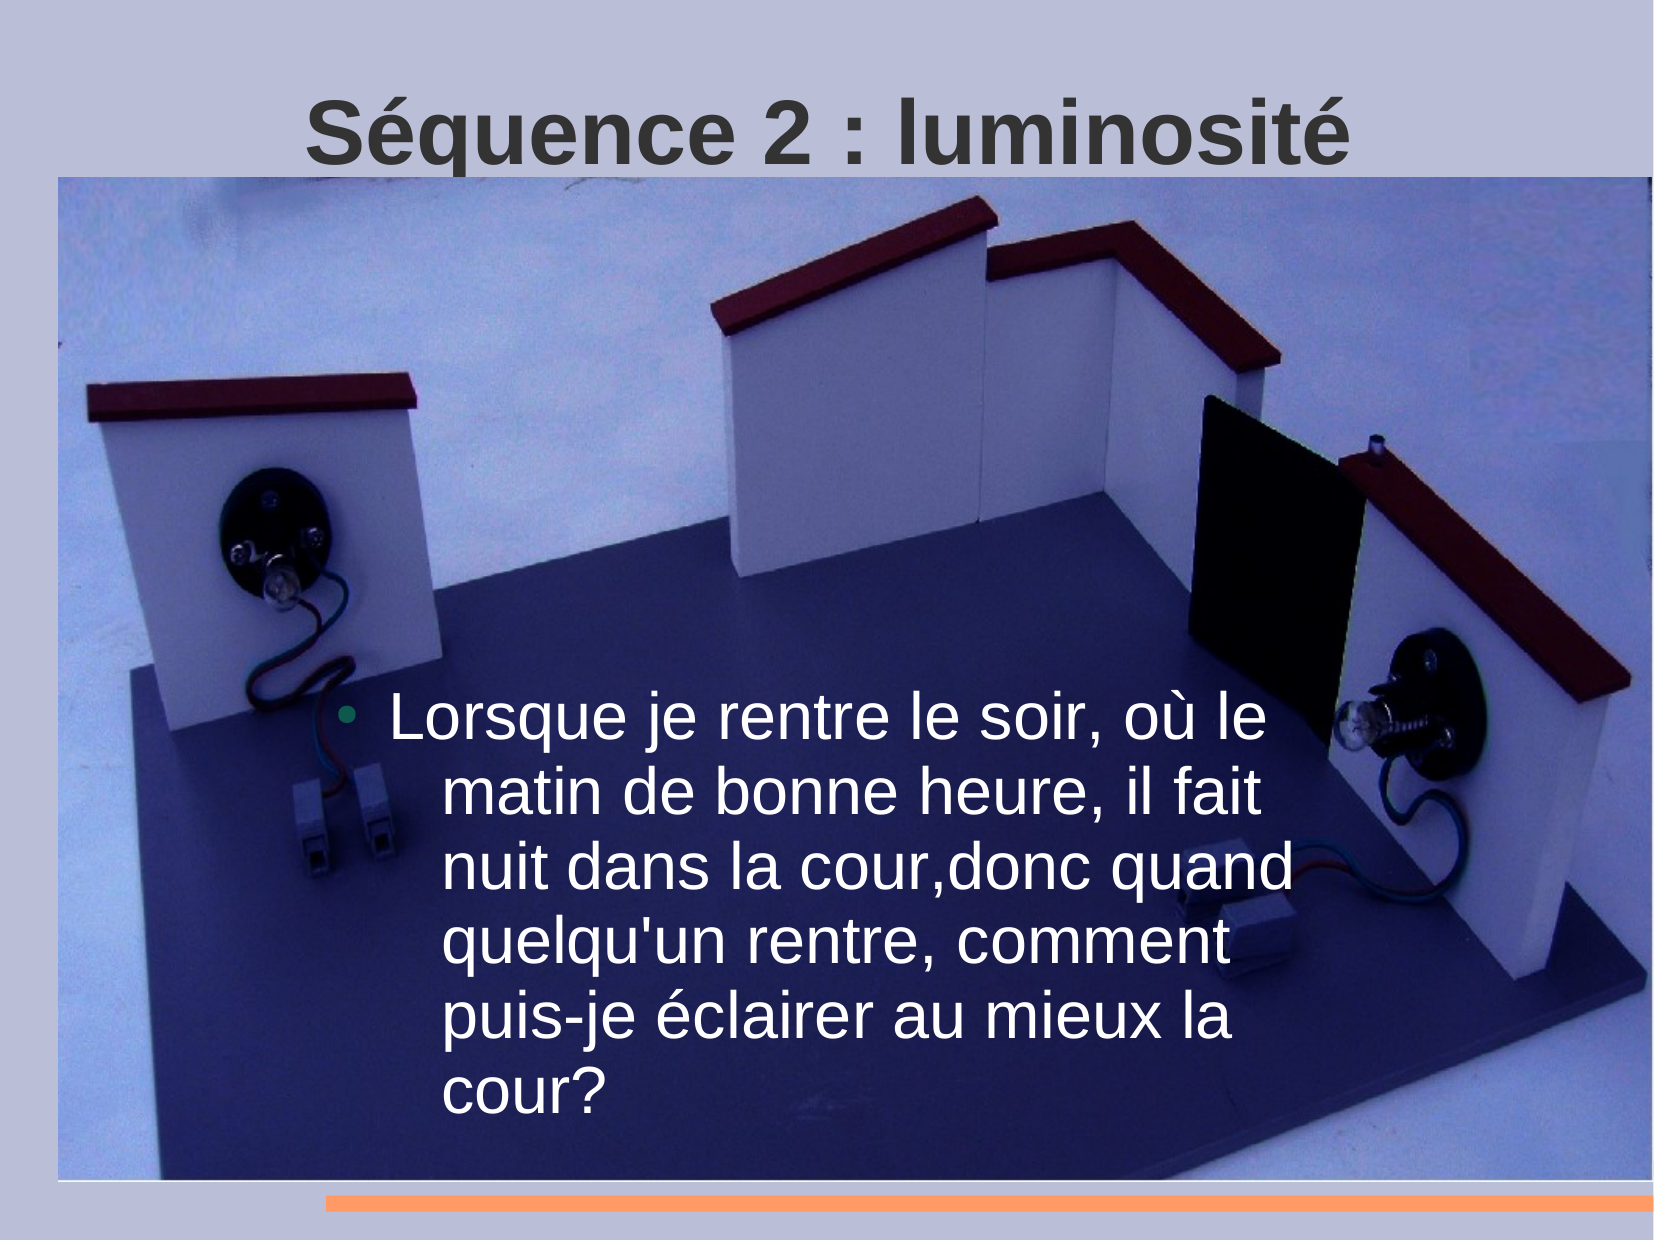

# Séquence 2 : luminosité
Lorsque je rentre le soir, où le matin de bonne heure, il fait nuit dans la cour,donc quand quelqu'un rentre, comment puis-je éclairer au mieux la cour?